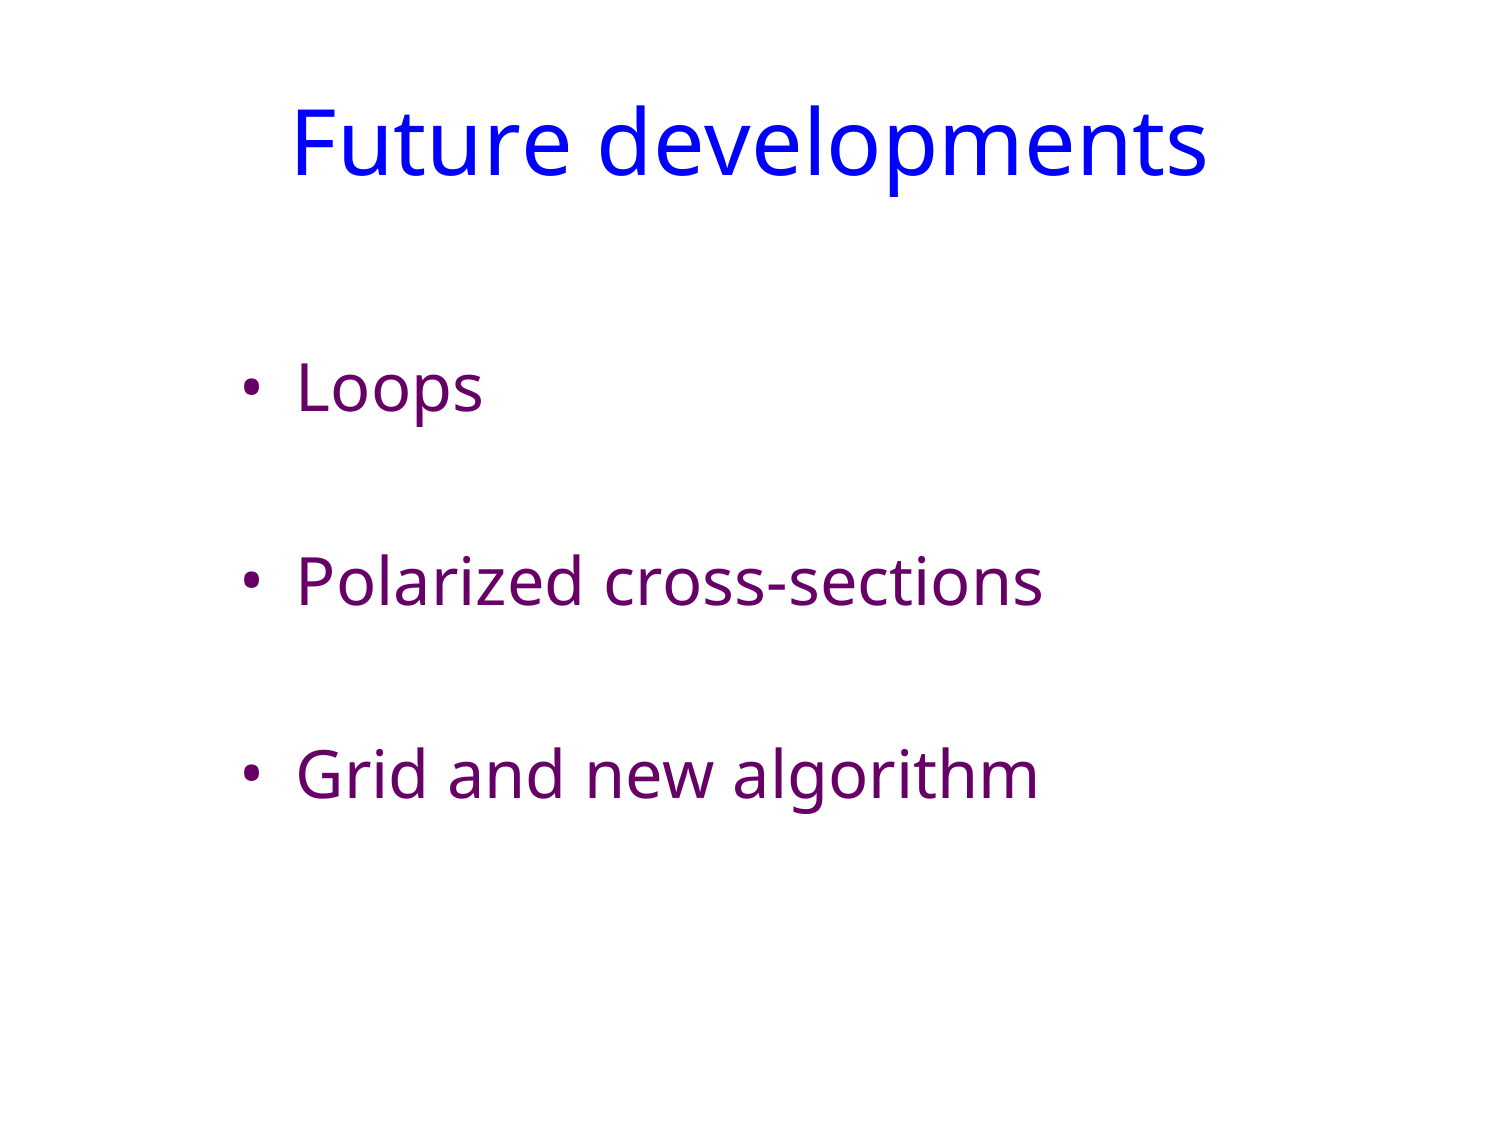

# Future developments
Loops
Polarized cross-sections
Grid and new algorithm